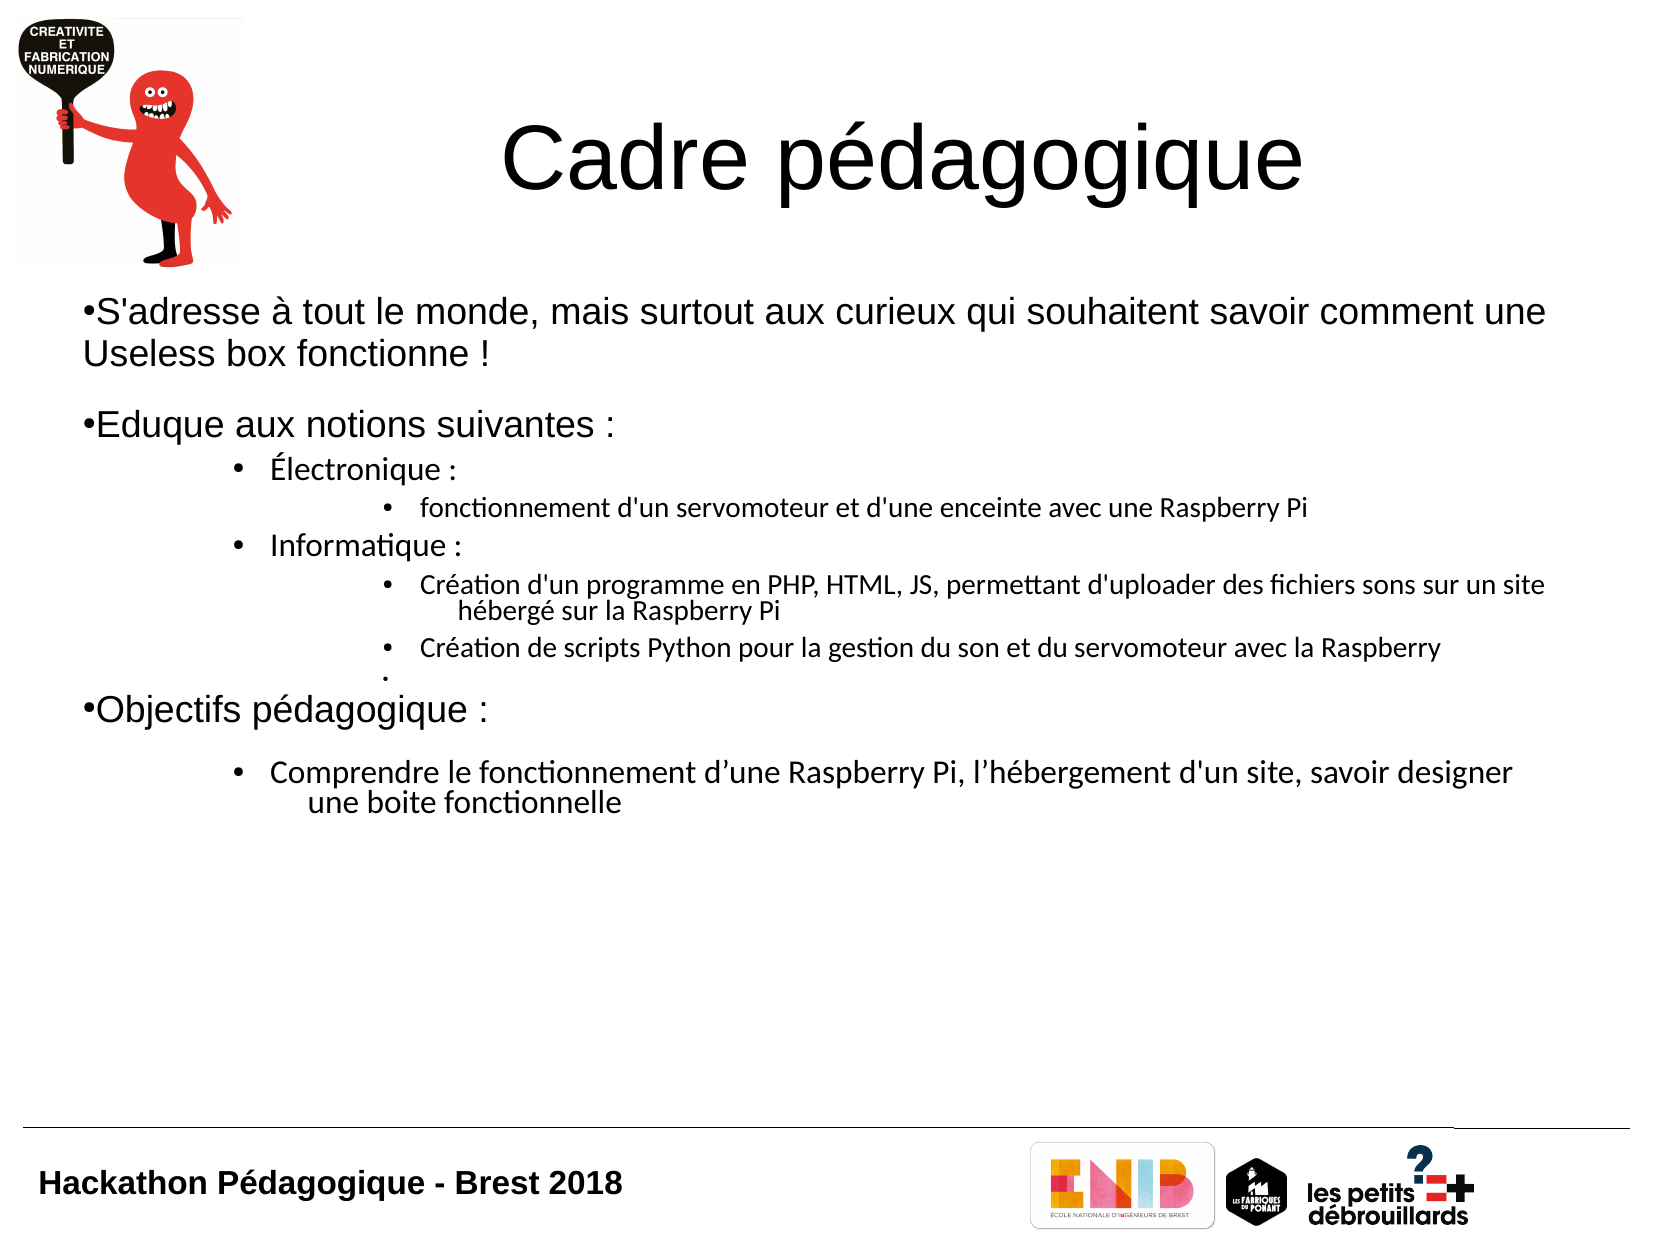

# Cadre pédagogique
S'adresse à tout le monde, mais surtout aux curieux qui souhaitent savoir comment une Useless box fonctionne !
Eduque aux notions suivantes :
Électronique :
fonctionnement d'un servomoteur et d'une enceinte avec une Raspberry Pi
Informatique :
Création d'un programme en PHP, HTML, JS, permettant d'uploader des fichiers sons sur un site hébergé sur la Raspberry Pi
Création de scripts Python pour la gestion du son et du servomoteur avec la Raspberry
Objectifs pédagogique :
Comprendre le fonctionnement d’une Raspberry Pi, l’hébergement d'un site, savoir designer une boite fonctionnelle
Hackathon Pédagogique - Brest 2018